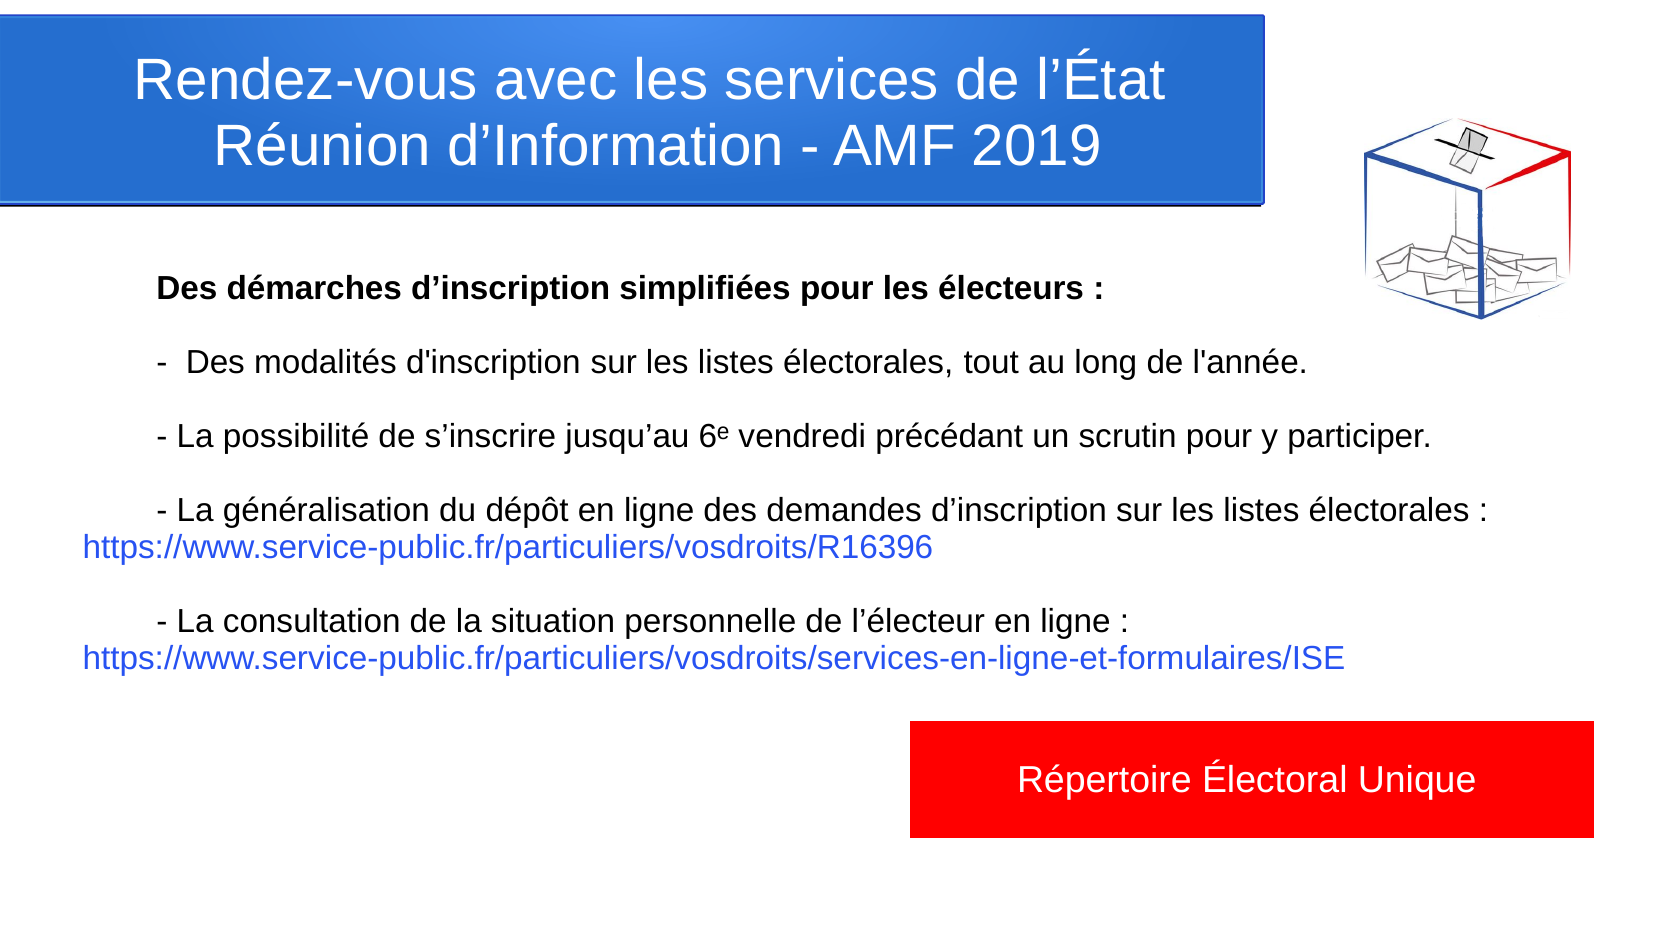

# Rendez-vous avec les services de l’État Réunion d’Information - AMF 2019
	Des démarches d’inscription simplifiées pour les électeurs :
	- Des modalités d'inscription sur les listes électorales, tout au long de l'année.
	- La possibilité de s’inscrire jusqu’au 6ᵉ vendredi précédant un scrutin pour y participer.
	- La généralisation du dépôt en ligne des demandes d’inscription sur les listes électorales : https://www.service-public.fr/particuliers/vosdroits/R16396
	- La consultation de la situation personnelle de l’électeur en ligne : https://www.service-public.fr/particuliers/vosdroits/services-en-ligne-et-formulaires/ISE
Répertoire Électoral Unique